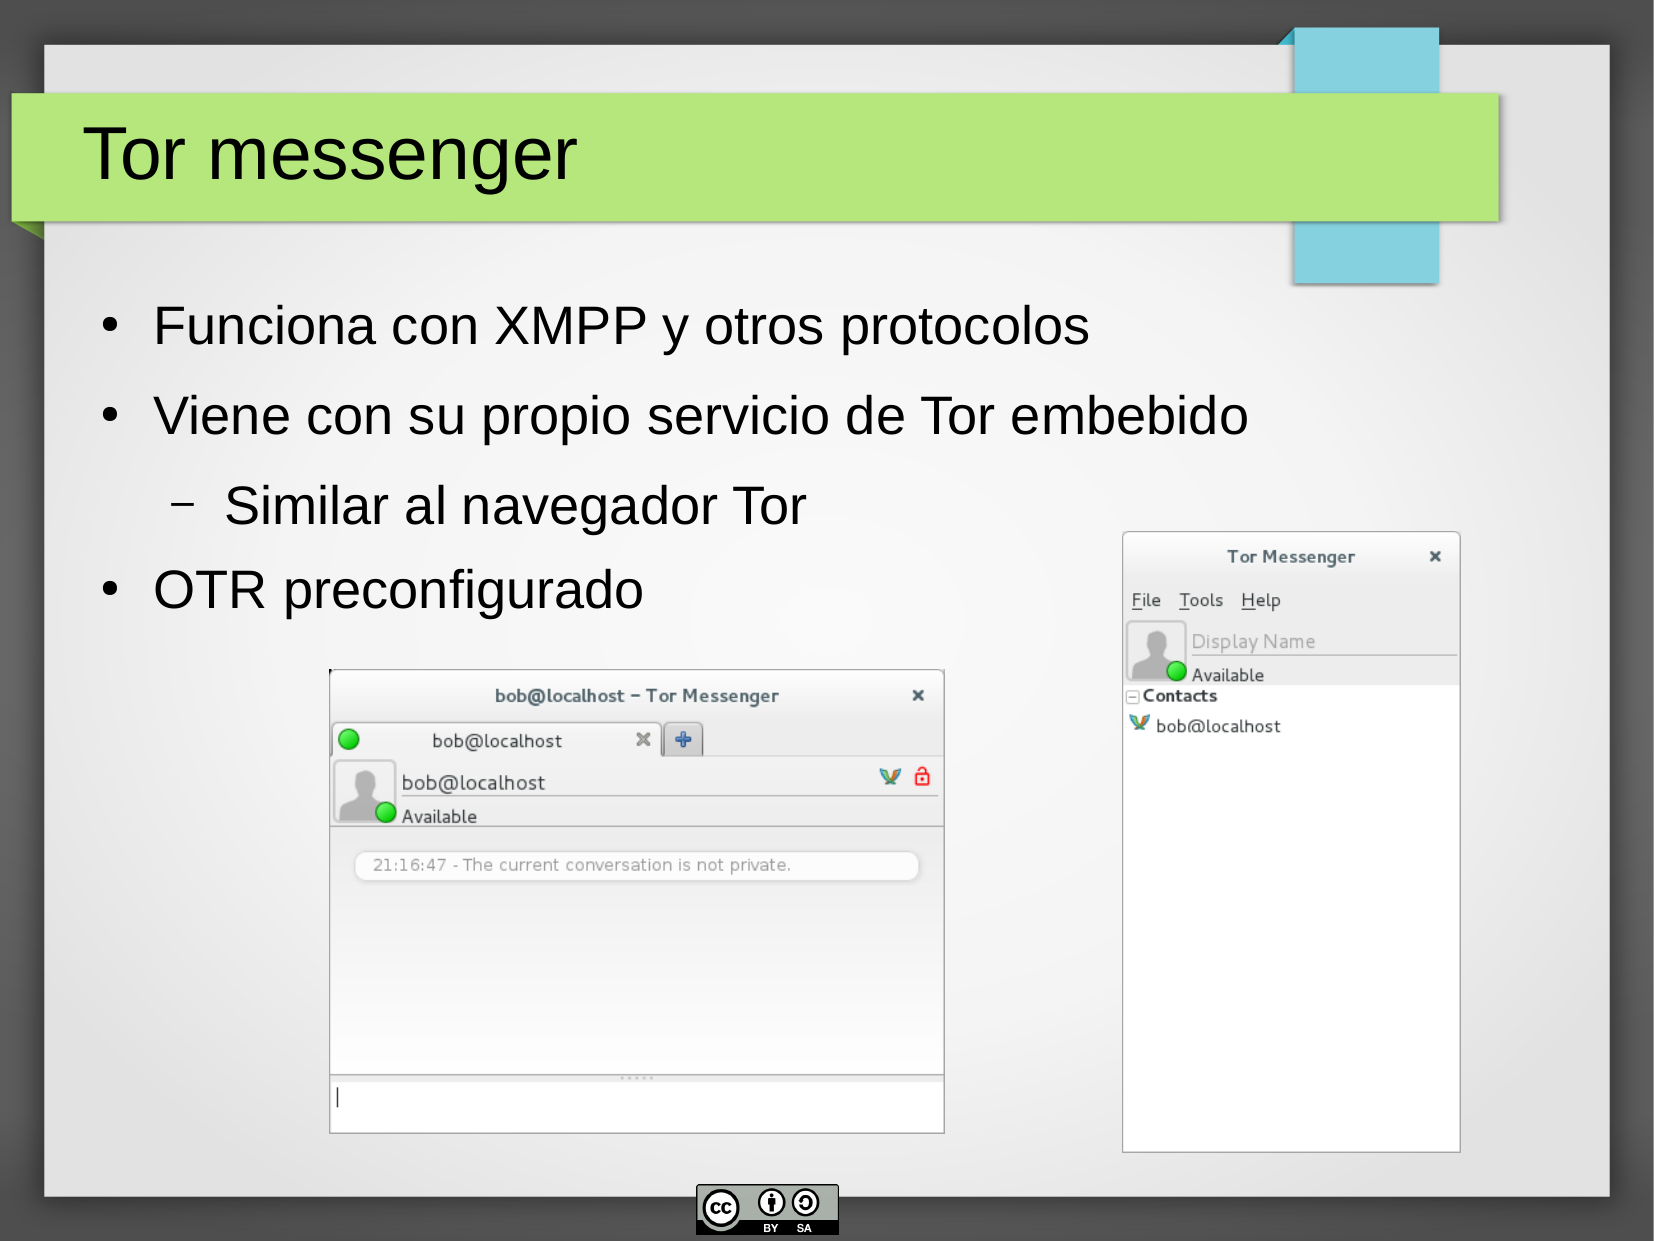

# Tor messenger
Funciona con XMPP y otros protocolos
Viene con su propio servicio de Tor embebido
Similar al navegador Tor
OTR preconfigurado